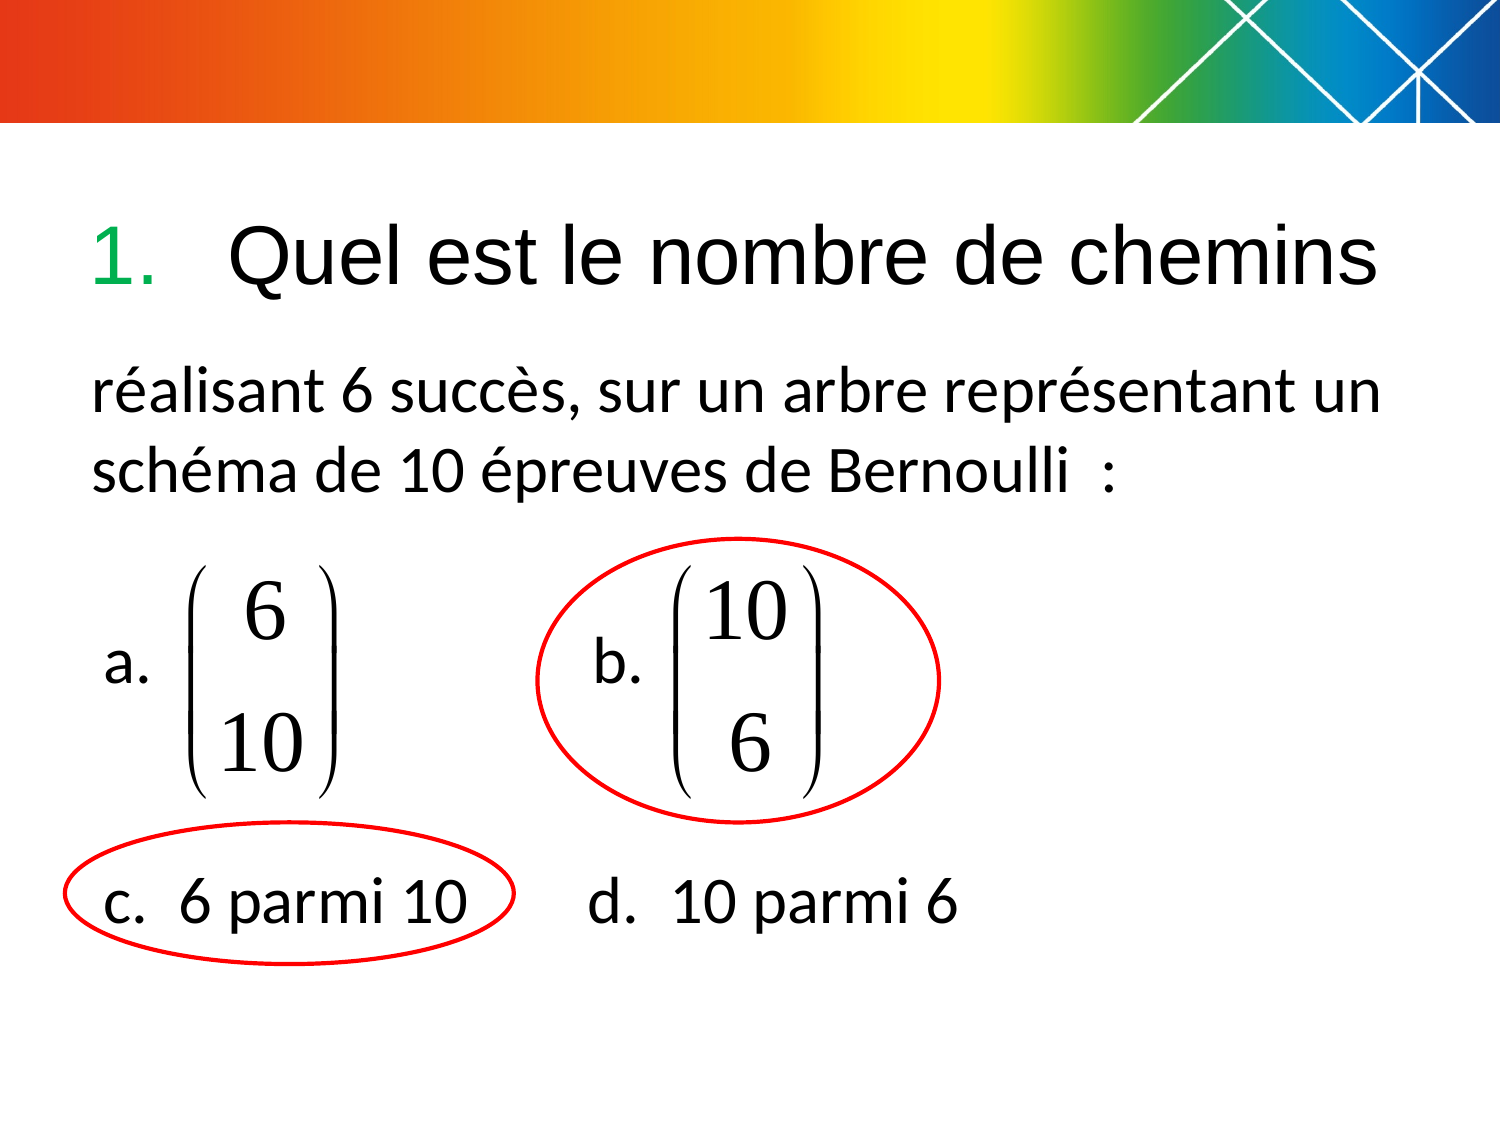

Quel est le nombre de chemins
réalisant 6 succès, sur un arbre représentant un schéma de 10 épreuves de Bernoulli :
 b.
c. 6 parmi 10 d. 10 parmi 6